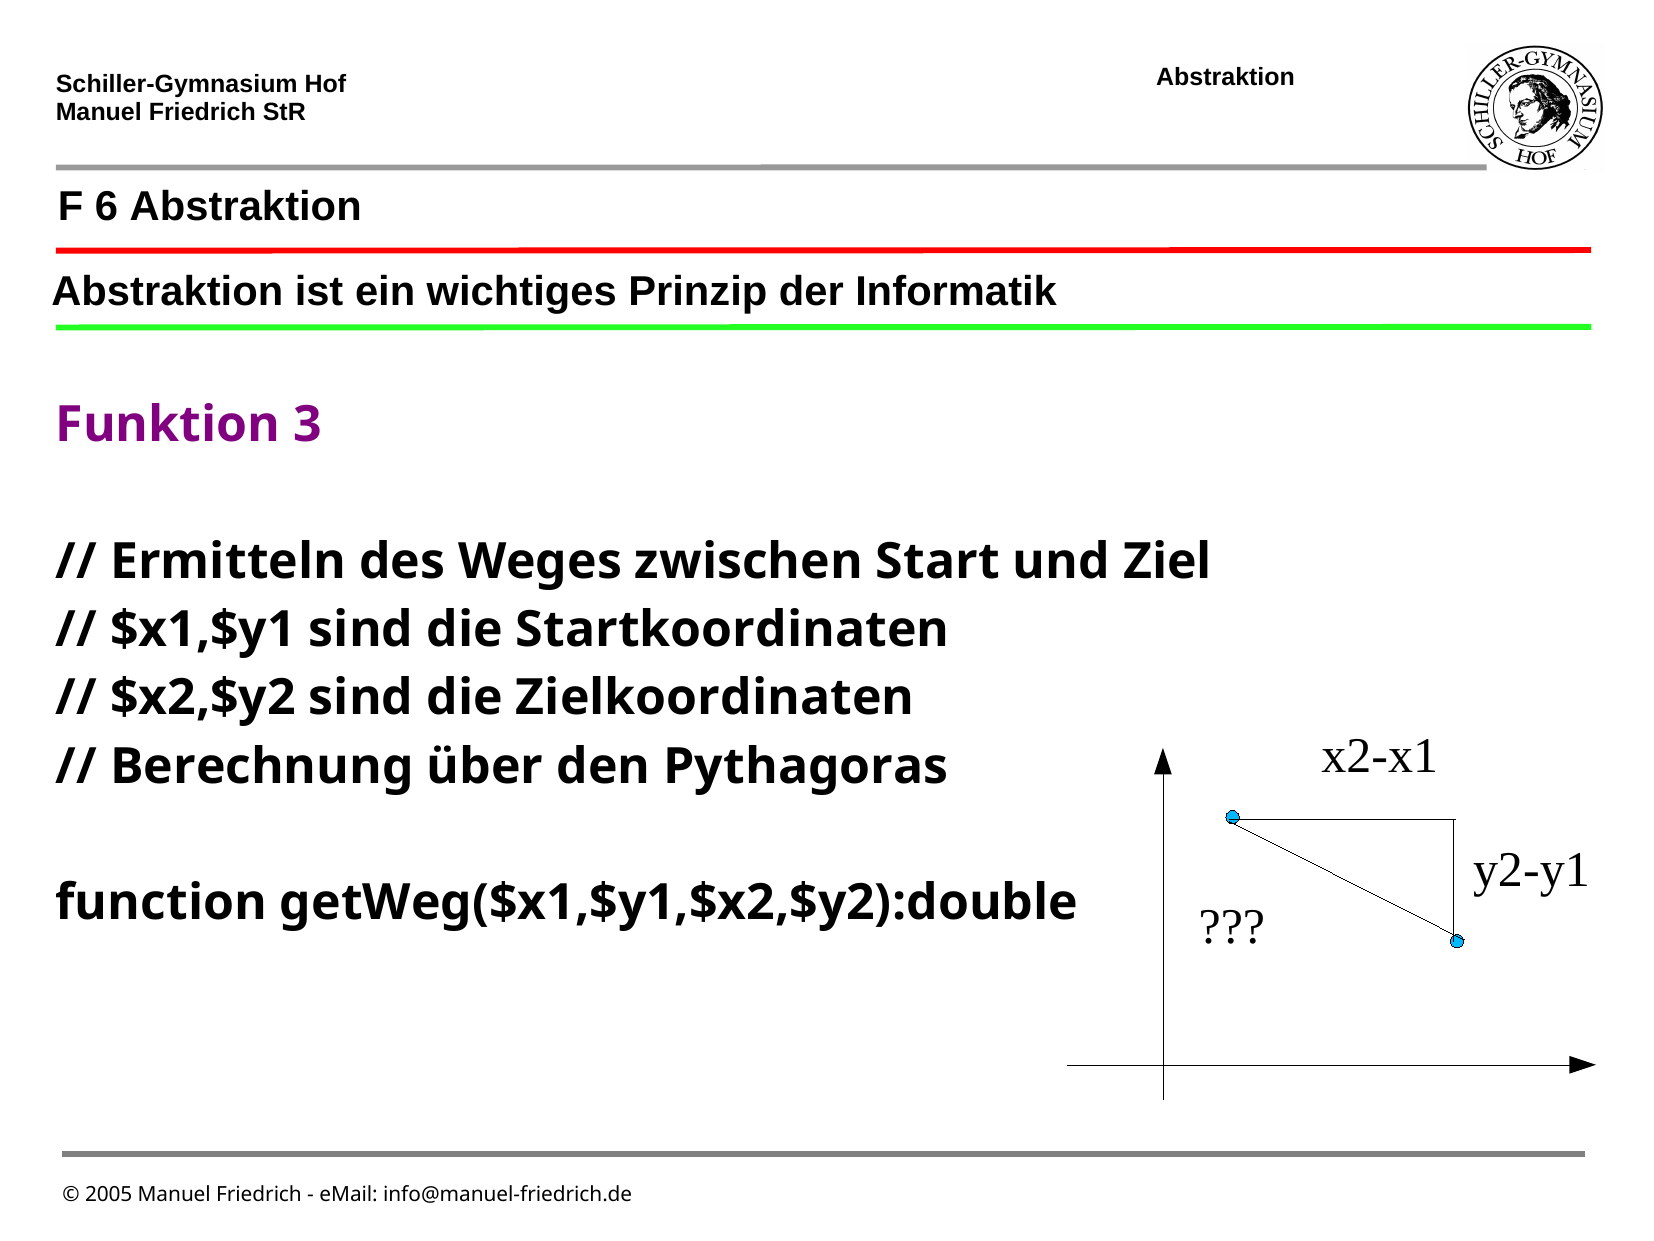

Abstraktion
Schiller-Gymnasium Hof
Manuel Friedrich StR
F 6 Abstraktion
Abstraktion ist ein wichtiges Prinzip der Informatik
Funktion 3
// Ermitteln des Weges zwischen Start und Ziel
// $x1,$y1 sind die Startkoordinaten
// $x2,$y2 sind die Zielkoordinaten
// Berechnung über den Pythagoras
function getWeg($x1,$y1,$x2,$y2):double
x2-x1
y2-y1
???
© 2005 Manuel Friedrich - eMail: info@manuel-friedrich.de